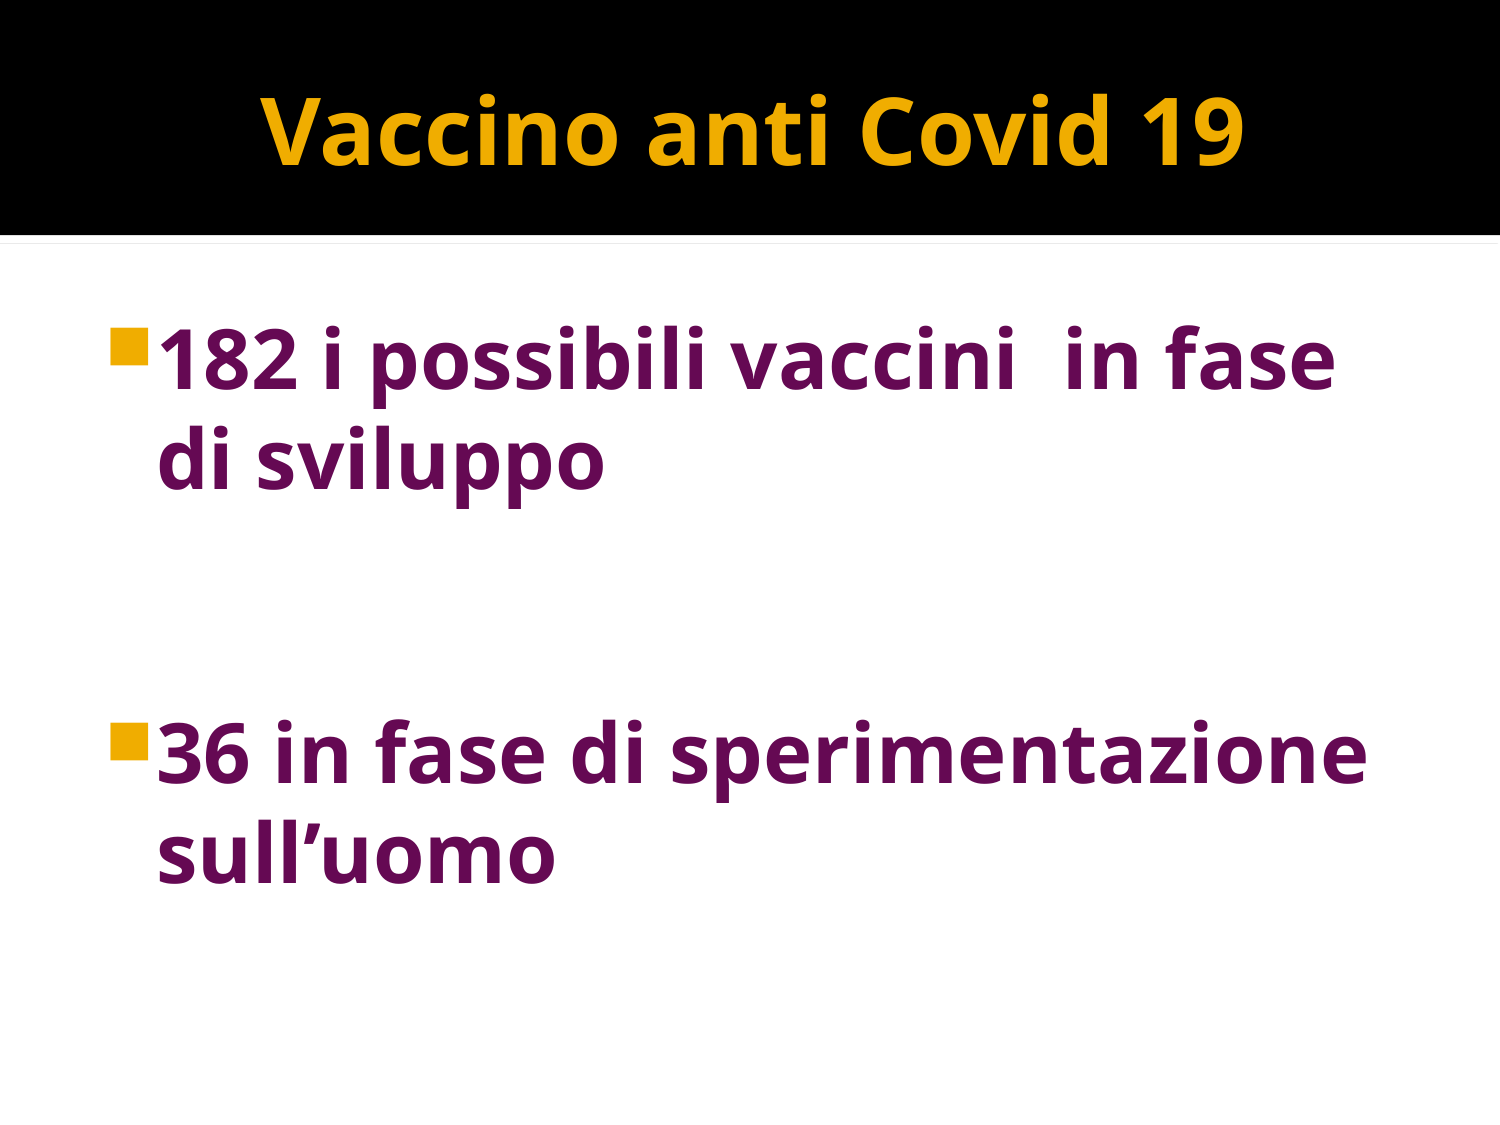

# Vaccino anti Covid 19
182 i possibili vaccini in fase di sviluppo
36 in fase di sperimentazione sull’uomo